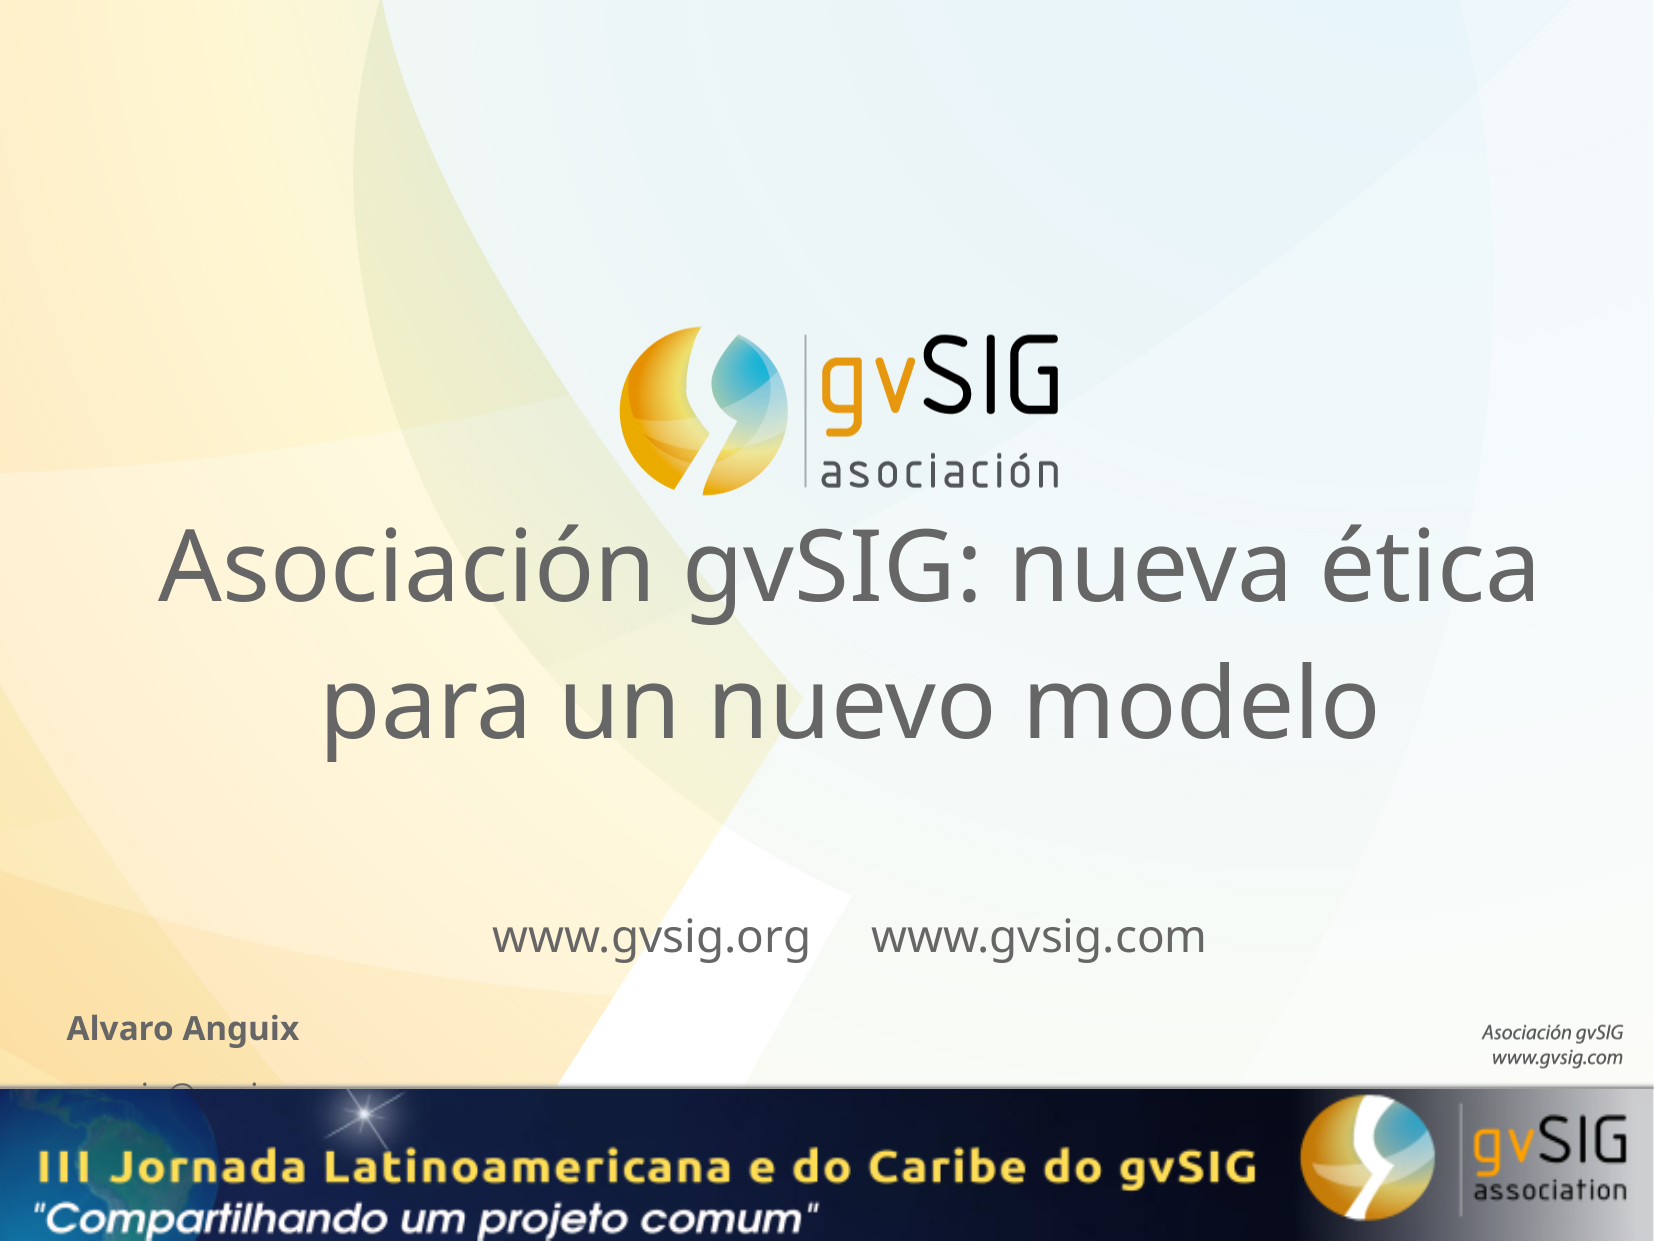

# Asociación gvSIG: nueva ética para un nuevo modelo www.gvsig.org www.gvsig.com
Alvaro Anguix
aanguix@gvsig.com